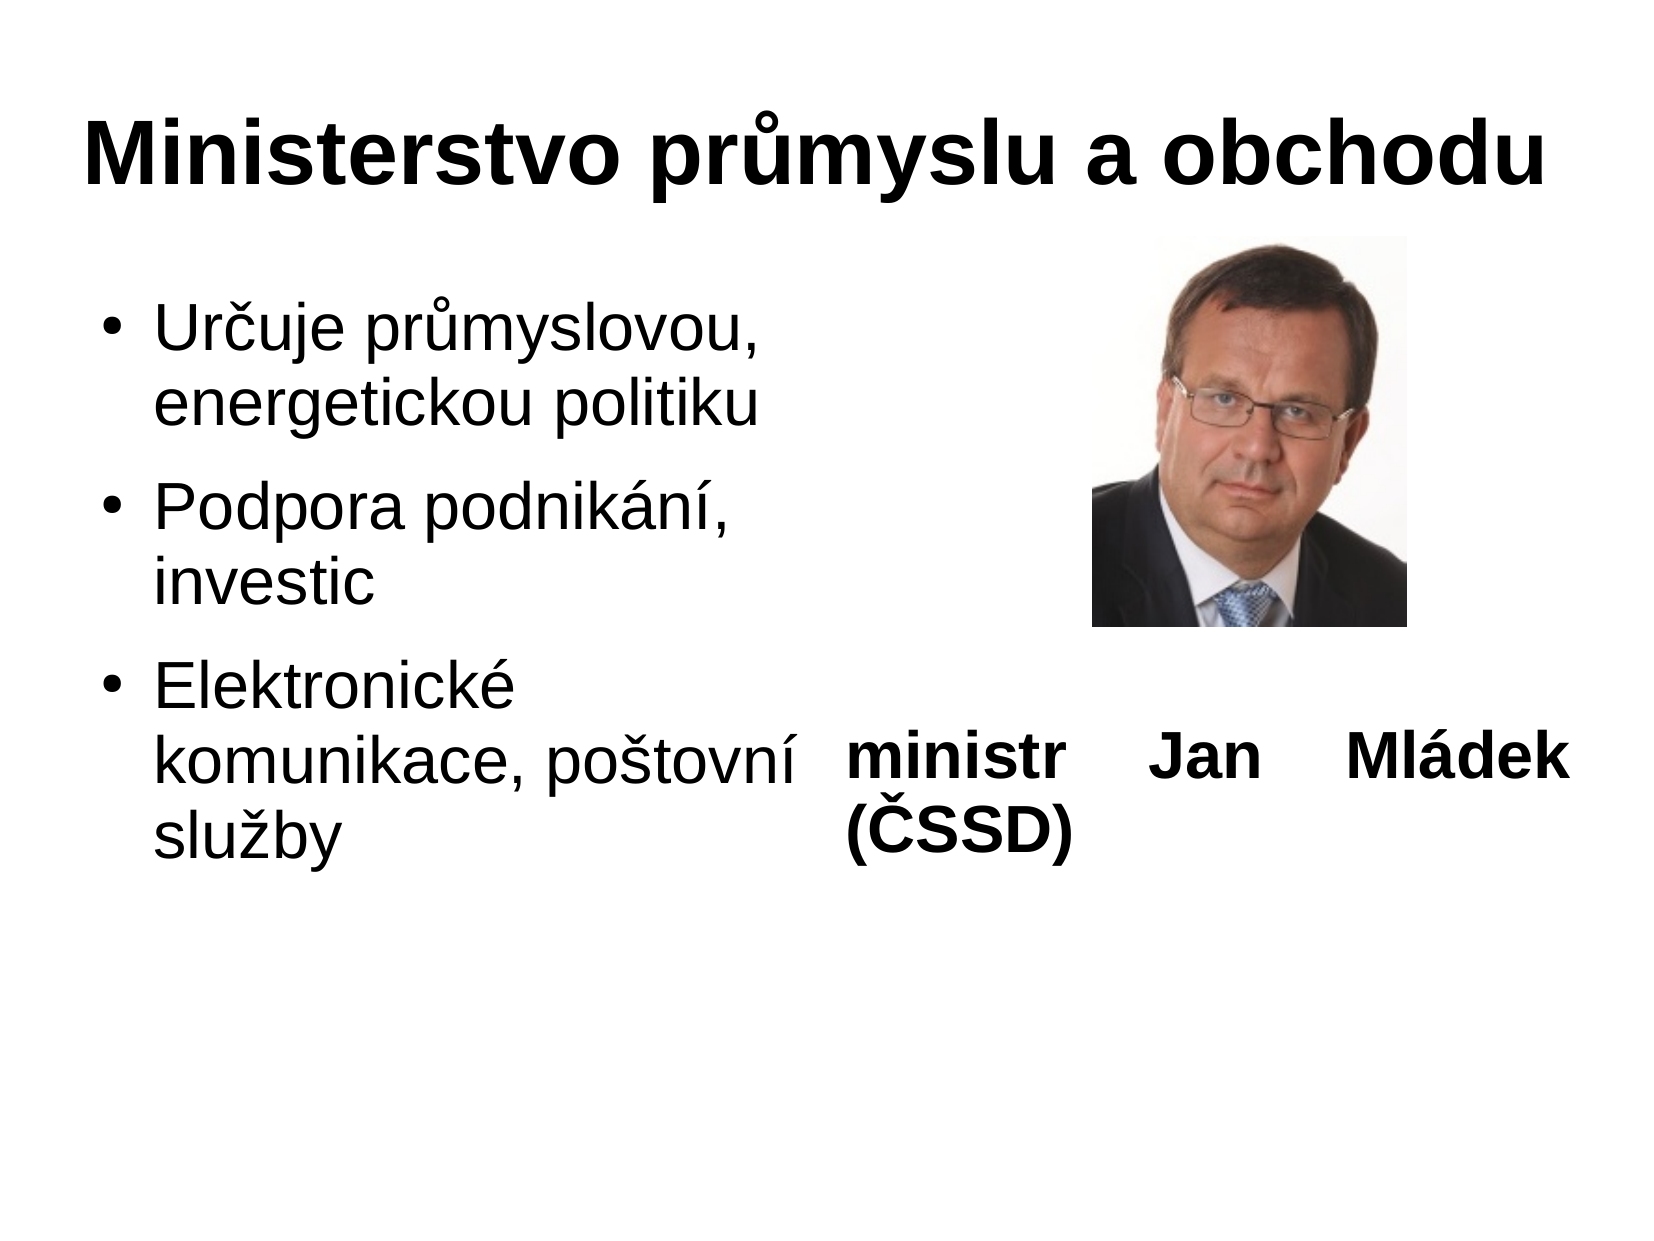

# Ministerstvo průmyslu a obchodu
Určuje průmyslovou, energetickou politiku
Podpora podnikání, investic
Elektronické komunikace, poštovní služby
ministr Jan Mládek (ČSSD)